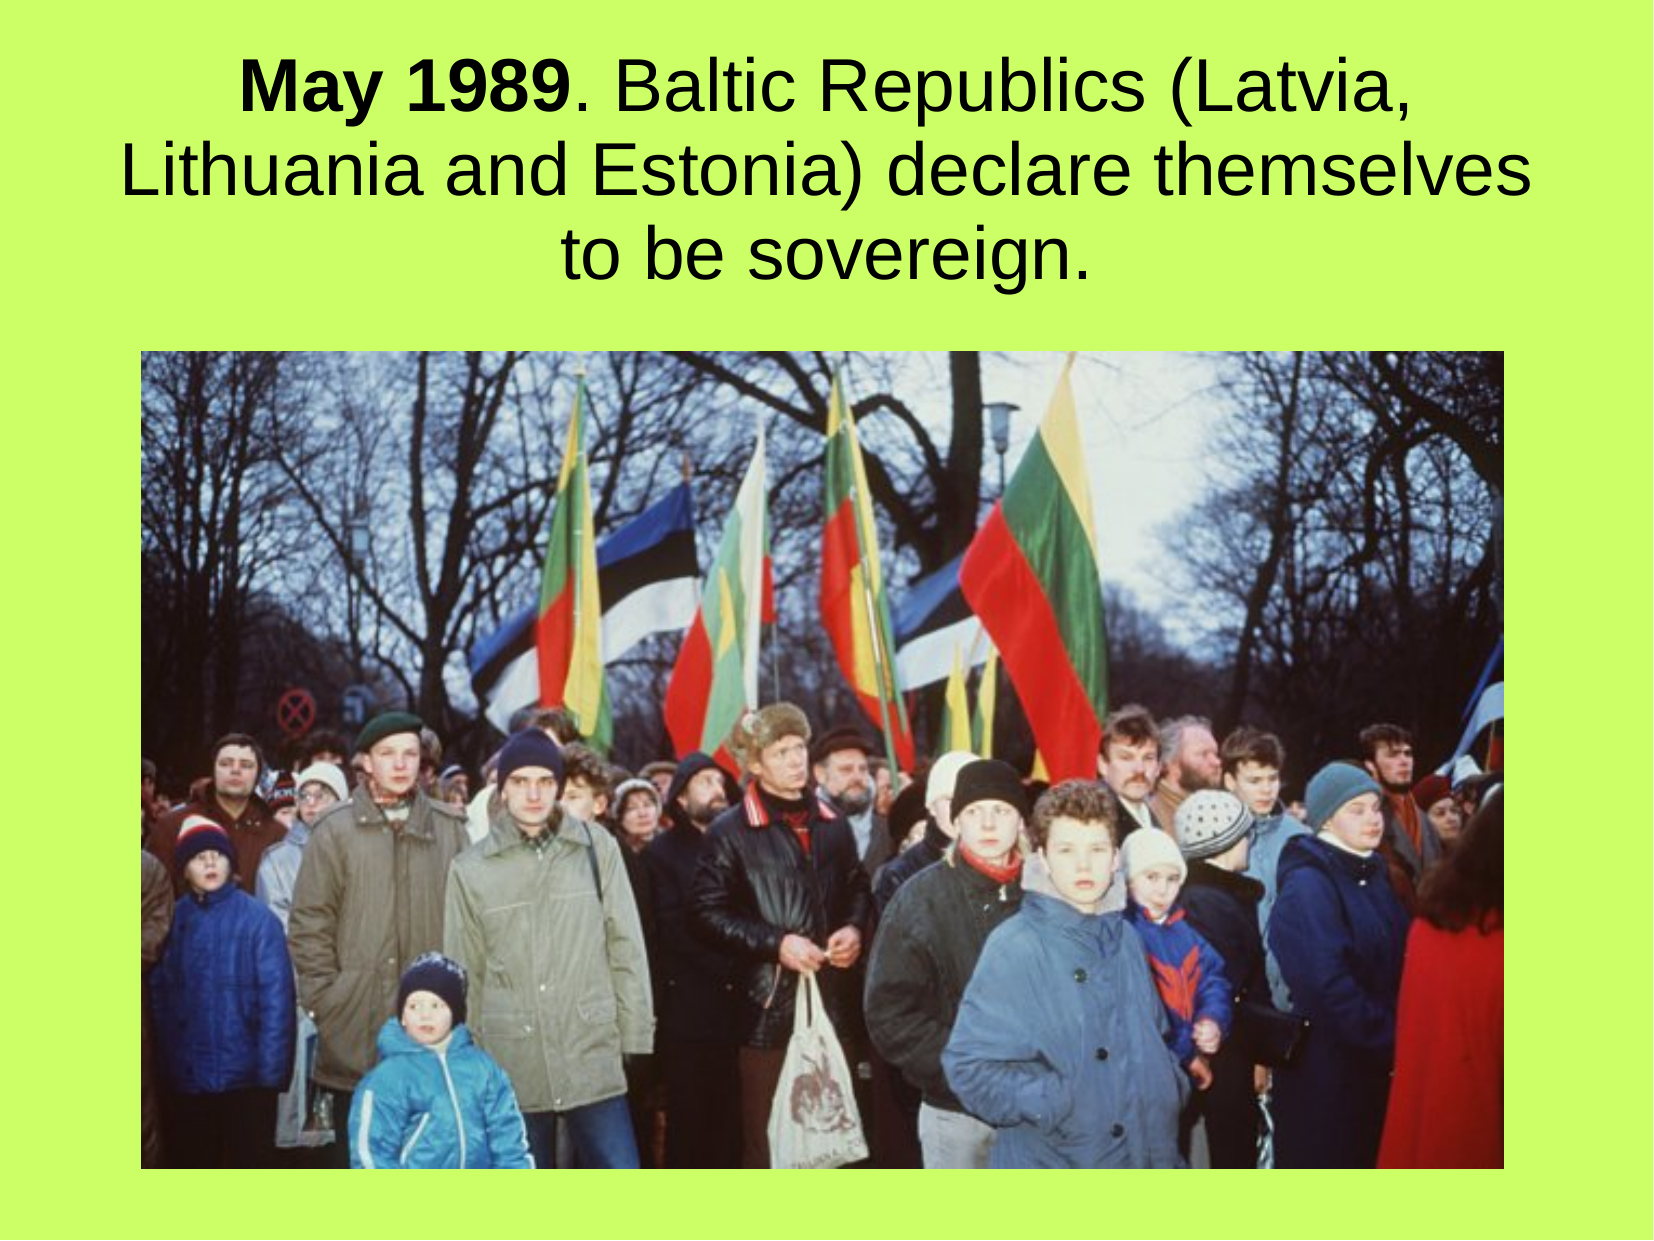

# May 1989. Baltic Republics (Latvia, Lithuania and Estonia) declare themselves to be sovereign.